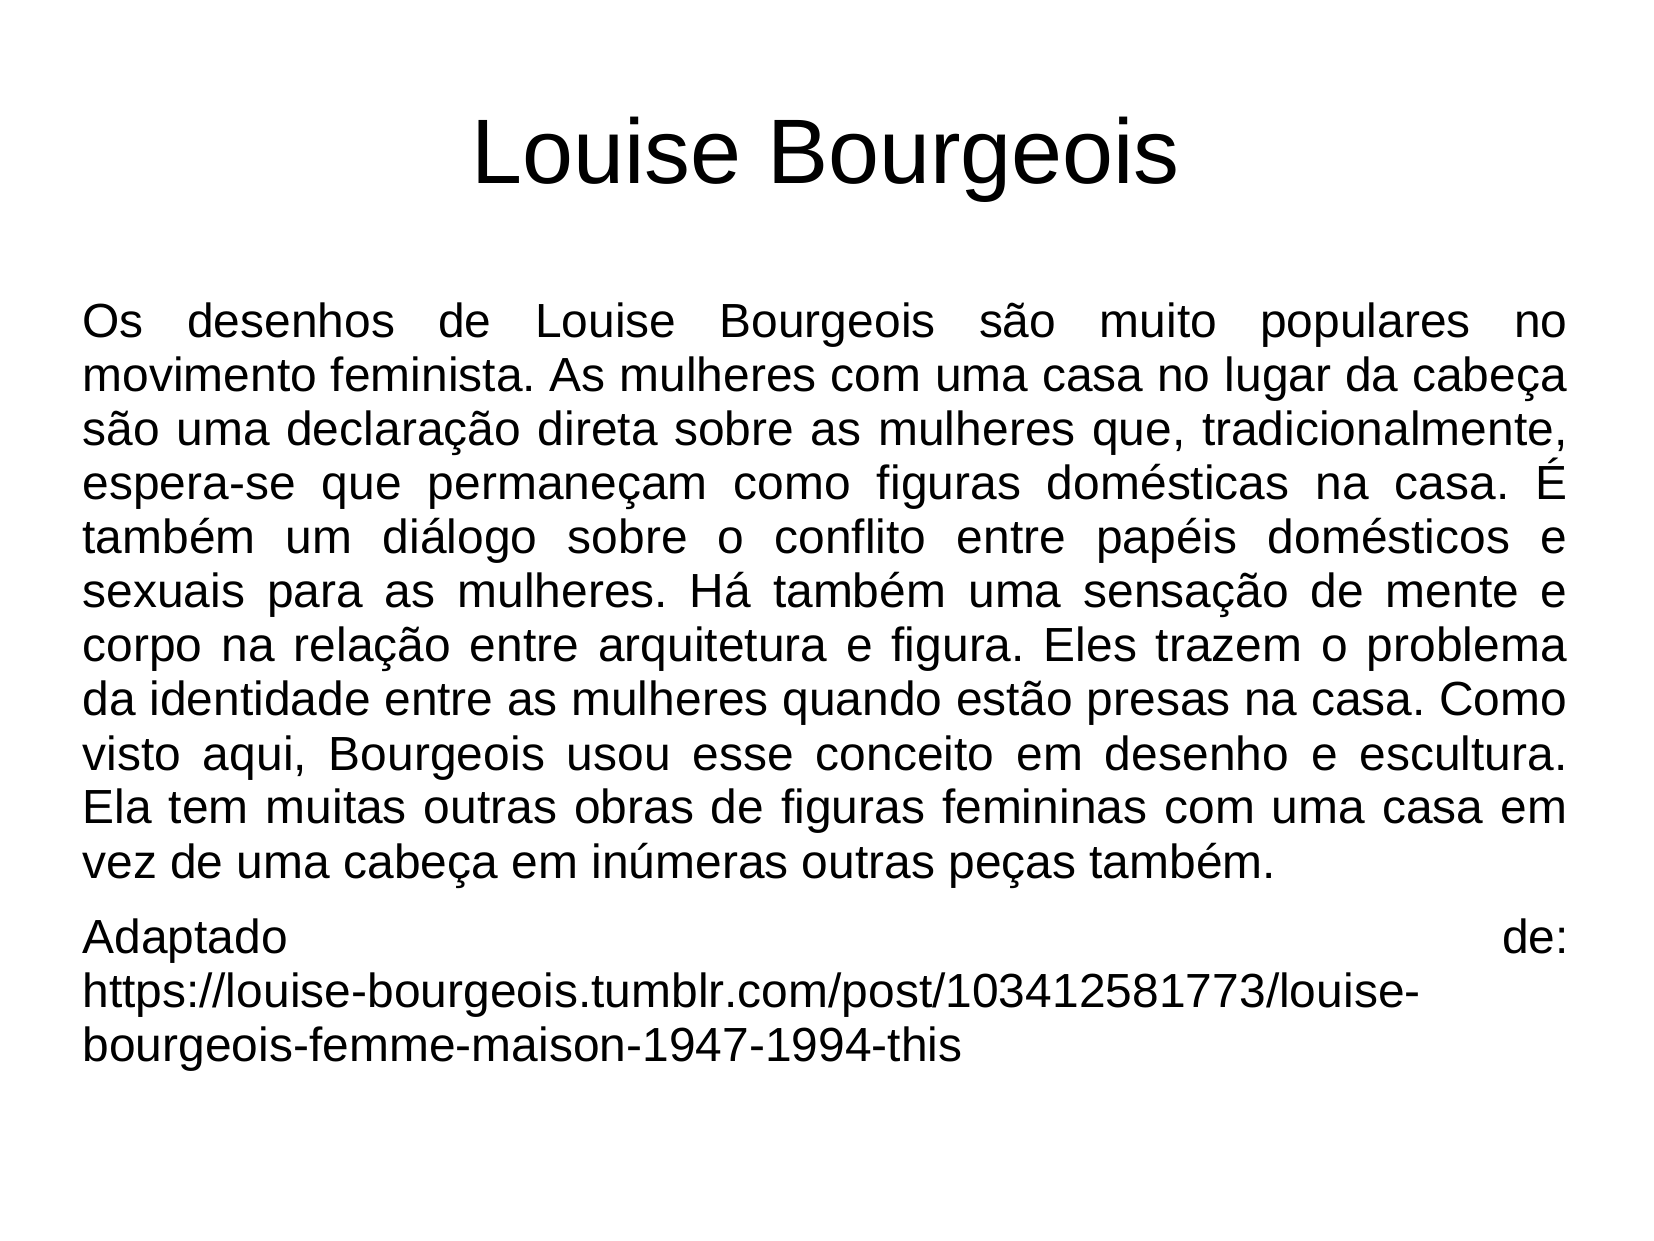

# Louise Bourgeois
Os desenhos de Louise Bourgeois são muito populares no movimento feminista. As mulheres com uma casa no lugar da cabeça são uma declaração direta sobre as mulheres que, tradicionalmente, espera-se que permaneçam como figuras domésticas na casa. É também um diálogo sobre o conflito entre papéis domésticos e sexuais para as mulheres. Há também uma sensação de mente e corpo na relação entre arquitetura e figura. Eles trazem o problema da identidade entre as mulheres quando estão presas na casa. Como visto aqui, Bourgeois usou esse conceito em desenho e escultura. Ela tem muitas outras obras de figuras femininas com uma casa em vez de uma cabeça em inúmeras outras peças também.
Adaptado de: https://louise-bourgeois.tumblr.com/post/103412581773/louise-bourgeois-femme-maison-1947-1994-this